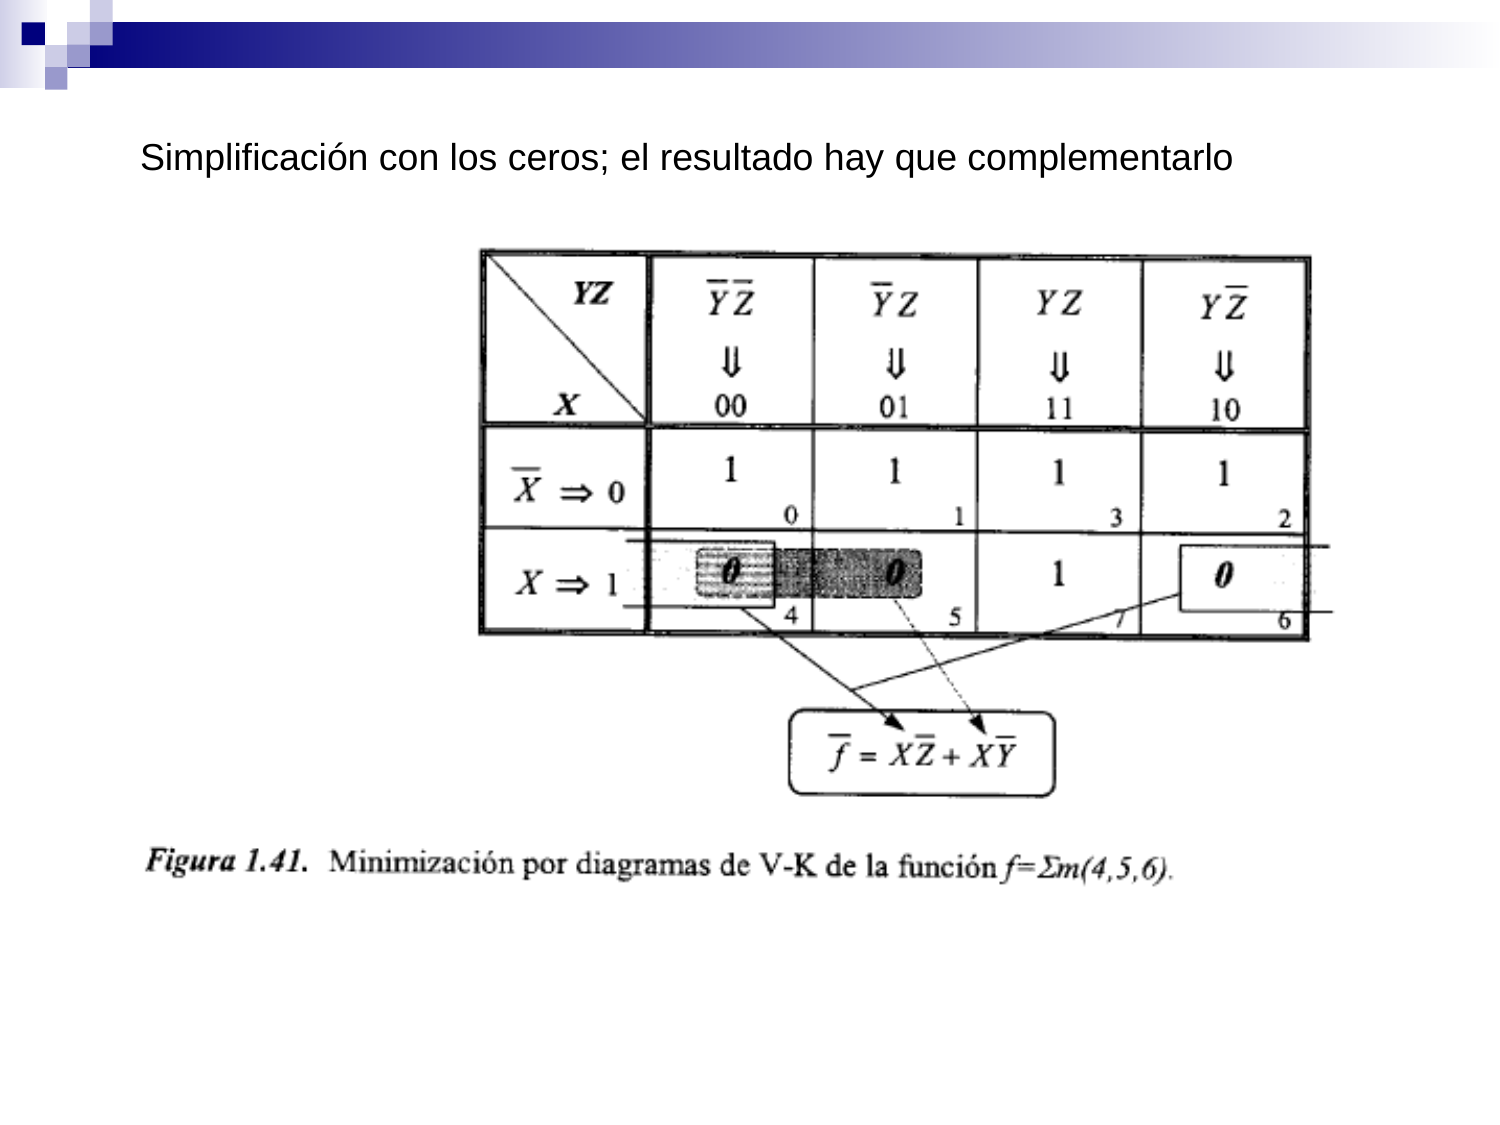

Simplificación con los ceros; el resultado hay que complementarlo